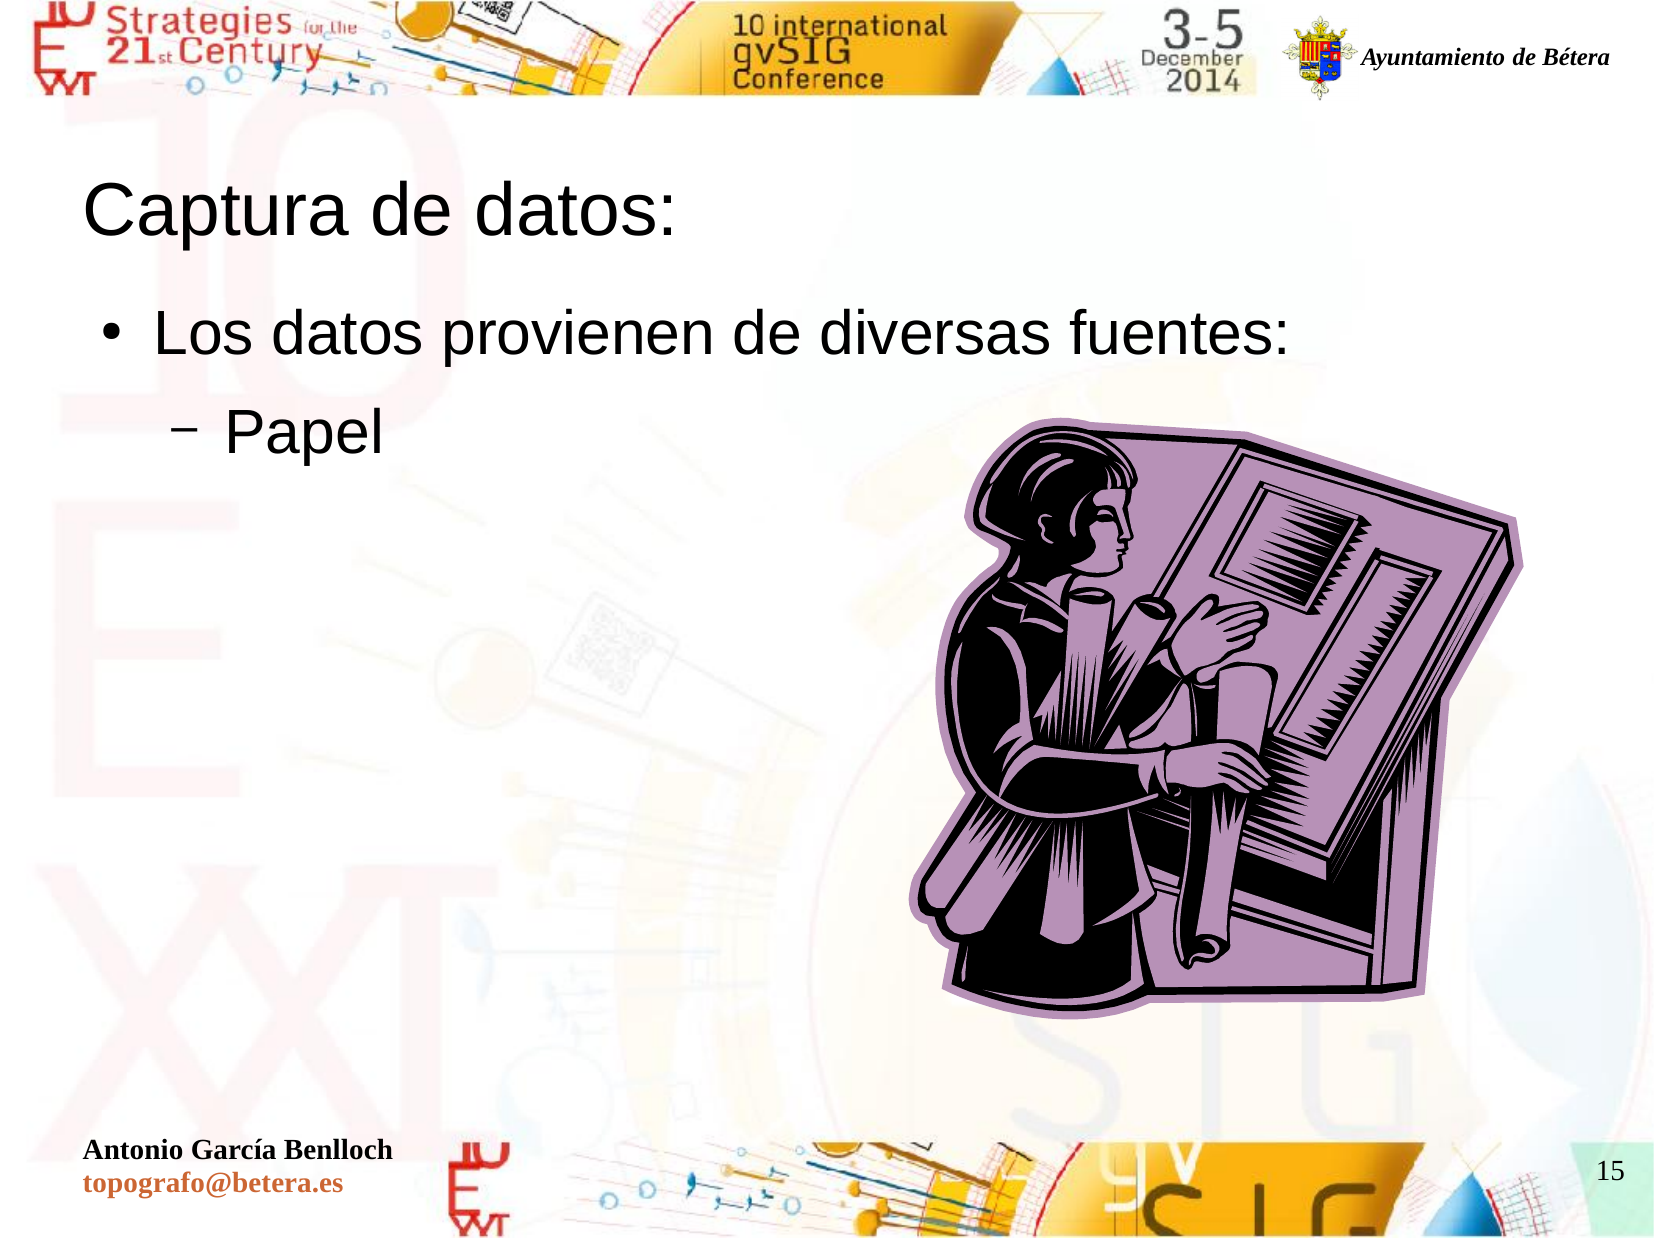

# Captura de datos:
Los datos provienen de diversas fuentes:
Papel
15